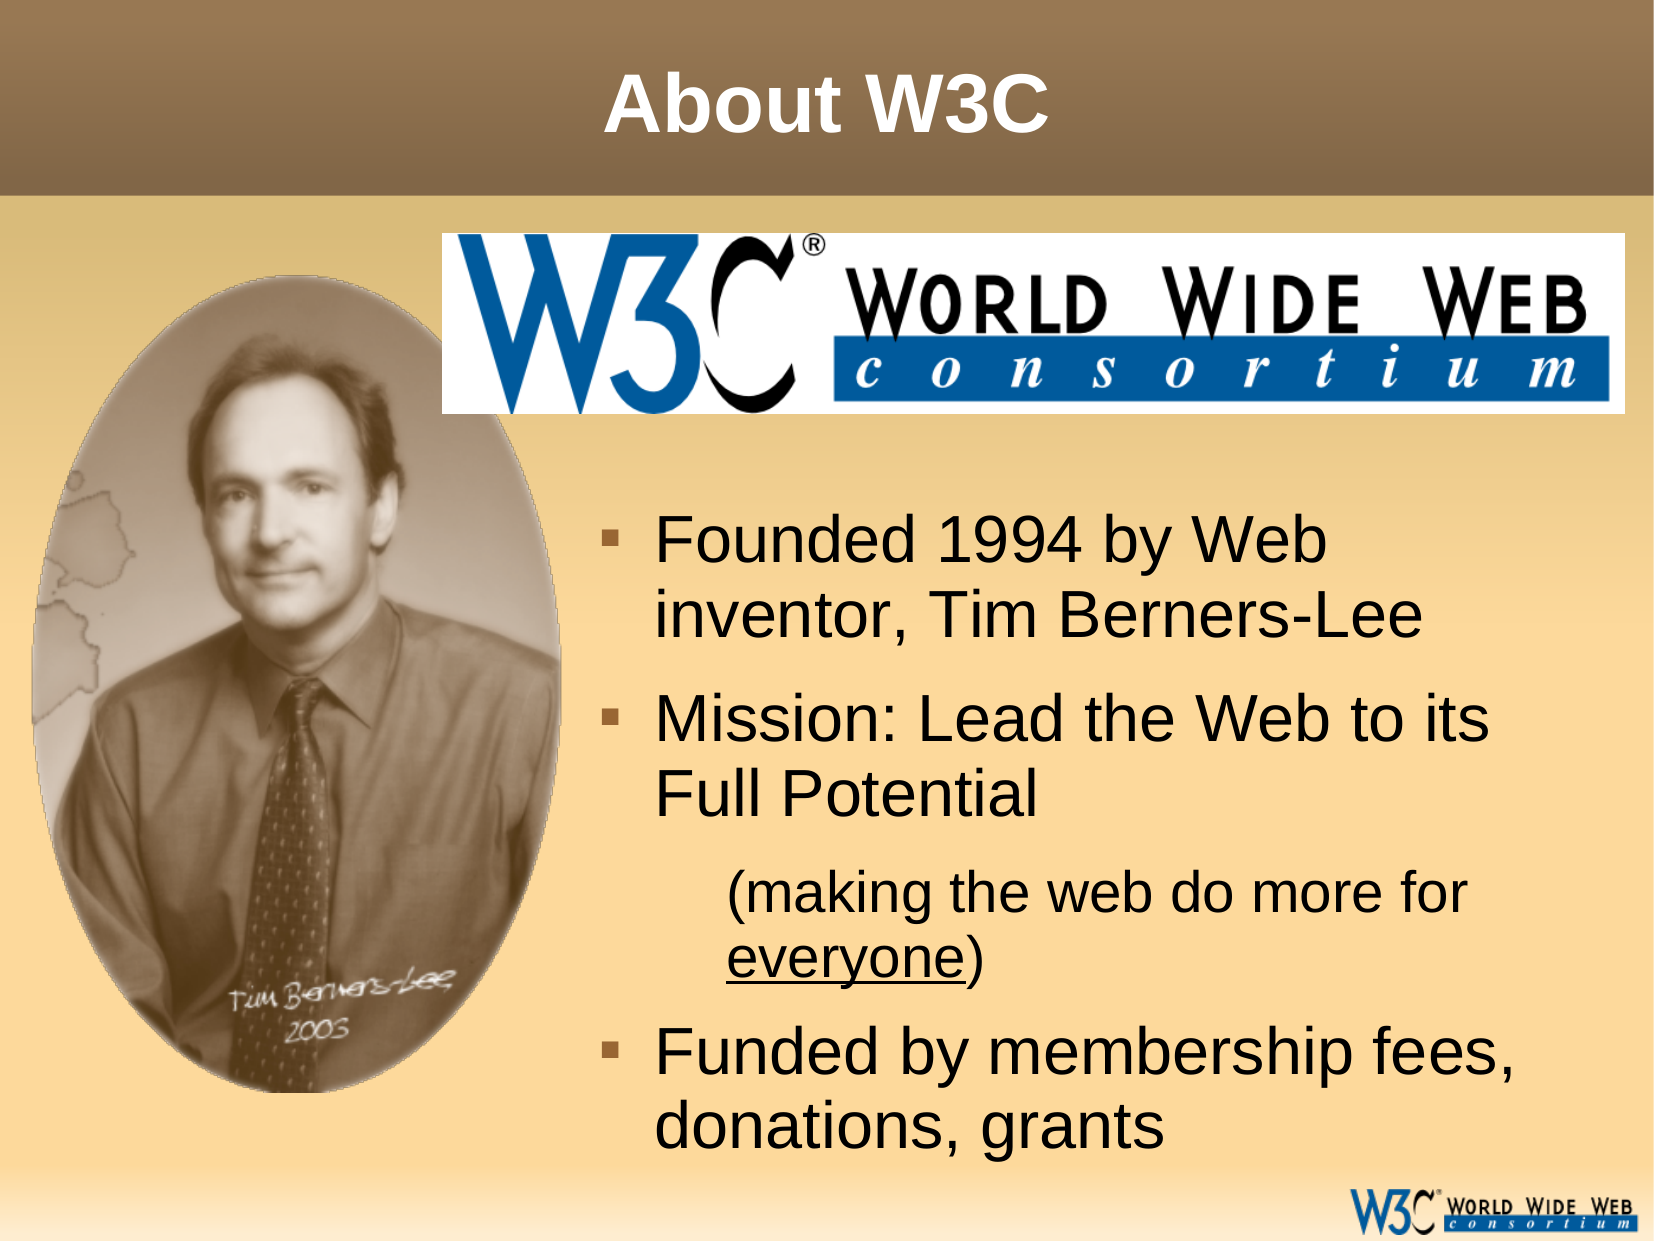

# About W3C
Founded 1994 by Web inventor, Tim Berners-Lee
Mission: Lead the Web to its Full Potential
(making the web do more for everyone)
Funded by membership fees, donations, grants